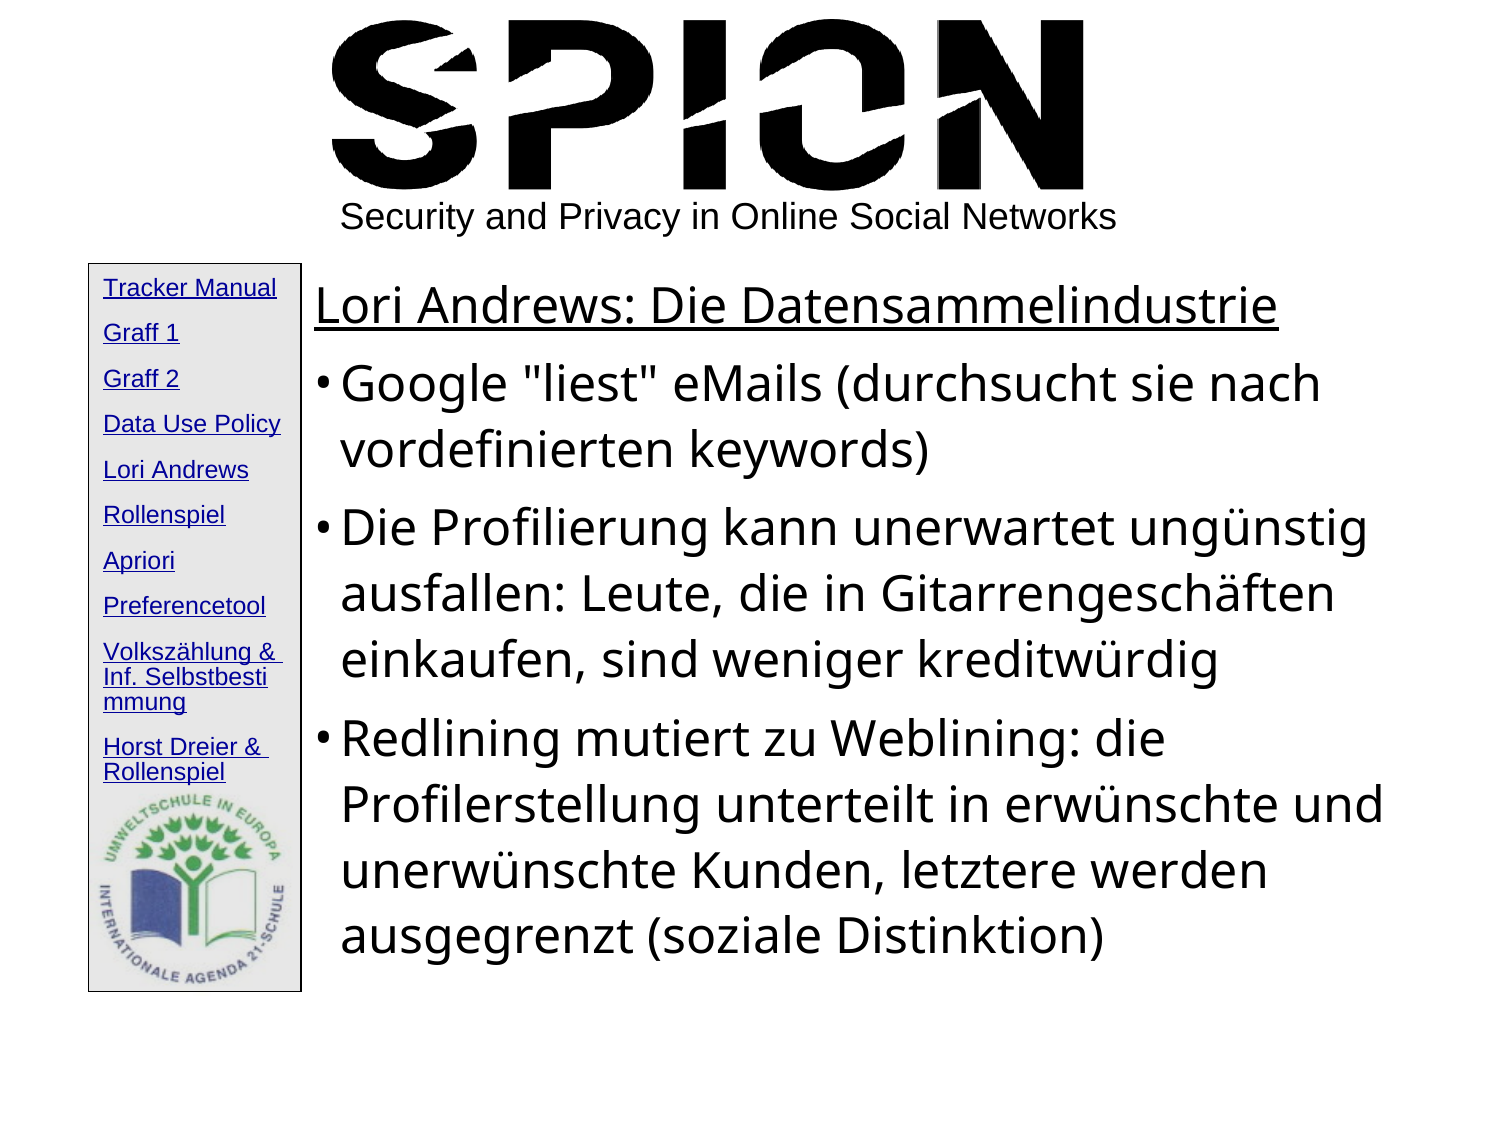

# Lori Andrews: Die Datensammelindustrie
Google "liest" eMails (durchsucht sie nach vordefinierten keywords)
Die Profilierung kann unerwartet ungünstig ausfallen: Leute, die in Gitarrengeschäften einkaufen, sind weniger kreditwürdig
Redlining mutiert zu Weblining: die Profilerstellung unterteilt in erwünschte und unerwünschte Kunden, letztere werden ausgegrenzt (soziale Distinktion)